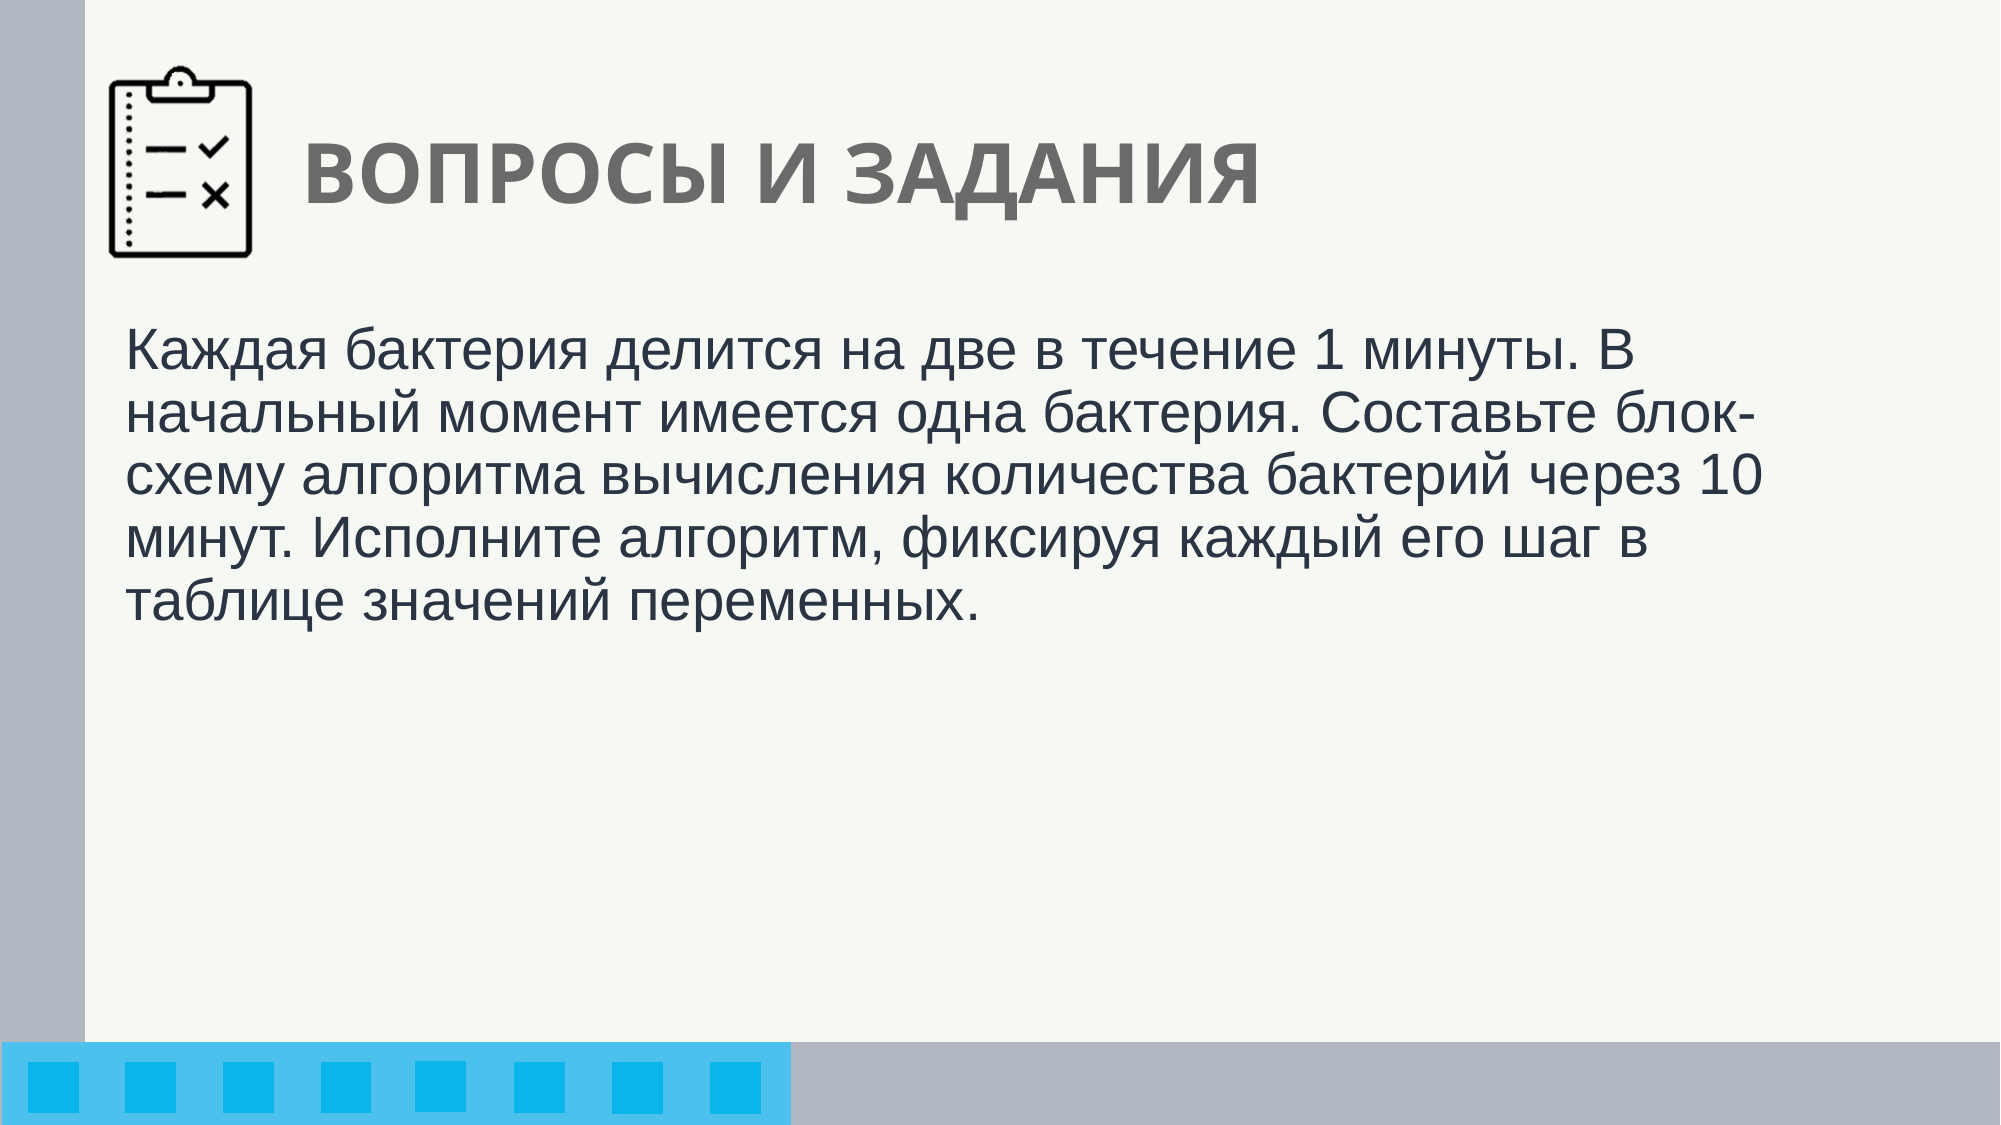

# ВОПРОСЫ И ЗАДАНИЯ
Каждая бактерия делится на две в течение 1 минуты. В начальный момент имеется одна бактерия. Составьте блок-схему алгоритма вычисления количества бактерий че­рез 10 минут. Исполните алгоритм, фиксируя каждый его шаг в таблице значений переменных.